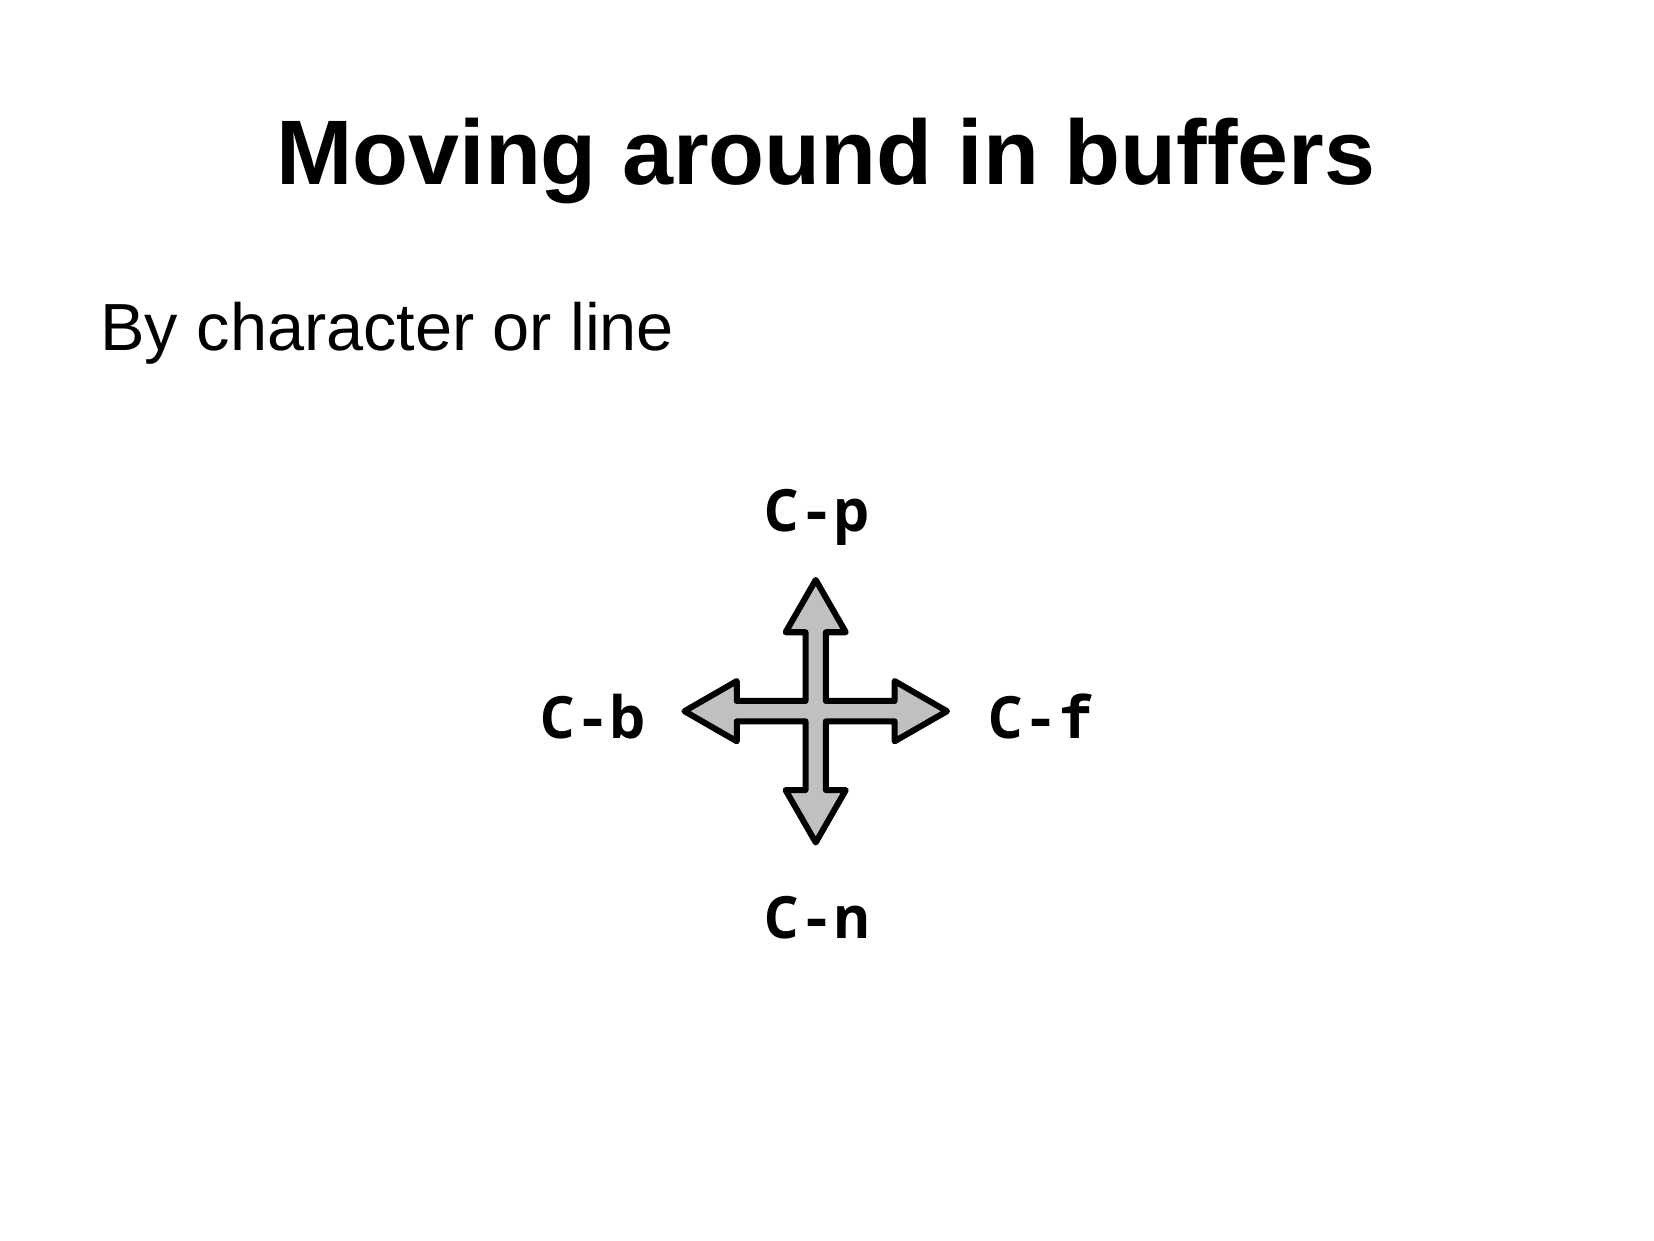

# Moving around in buffers
By character or line
C-p
C-b
C-f
C-n